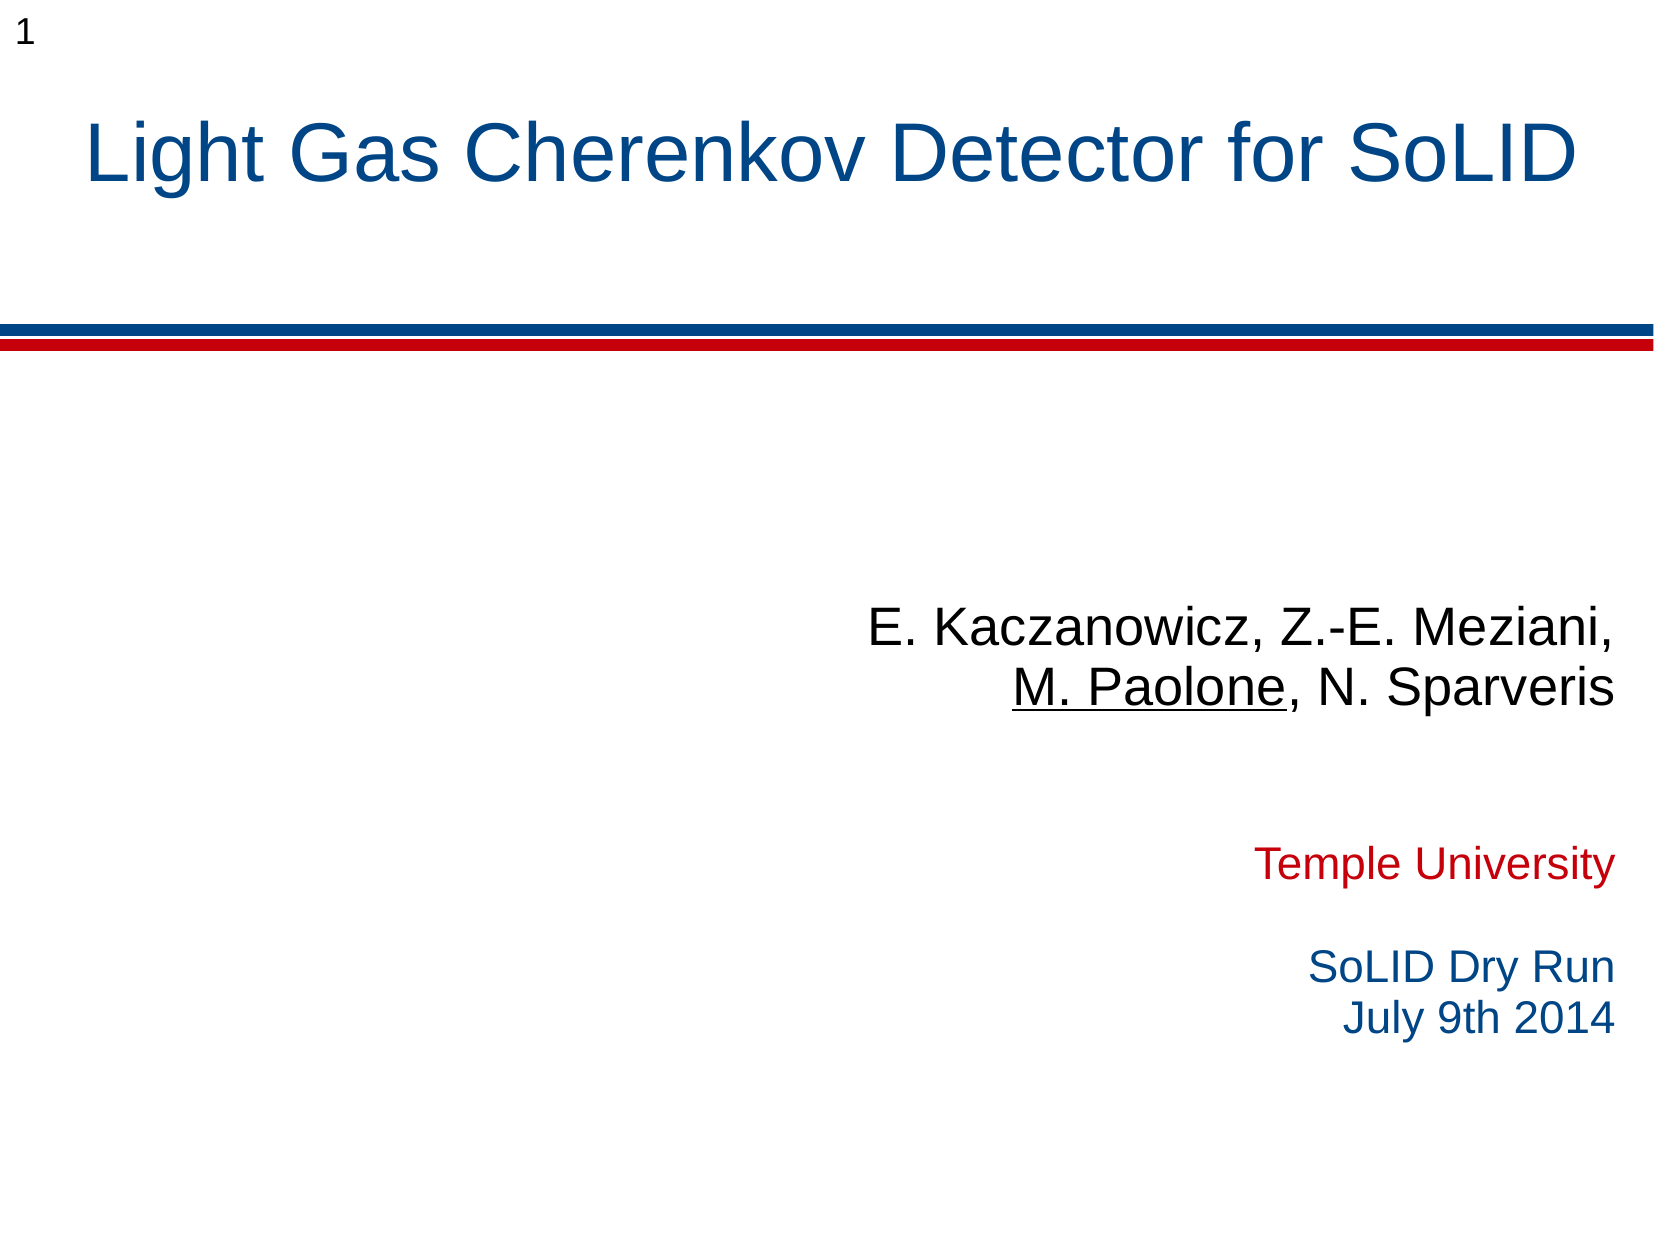

1
# Light Gas Cherenkov Detector for SoLID
E. Kaczanowicz, Z.-E. Meziani,
M. Paolone, N. Sparveris
Temple University
SoLID Dry Run
July 9th 2014